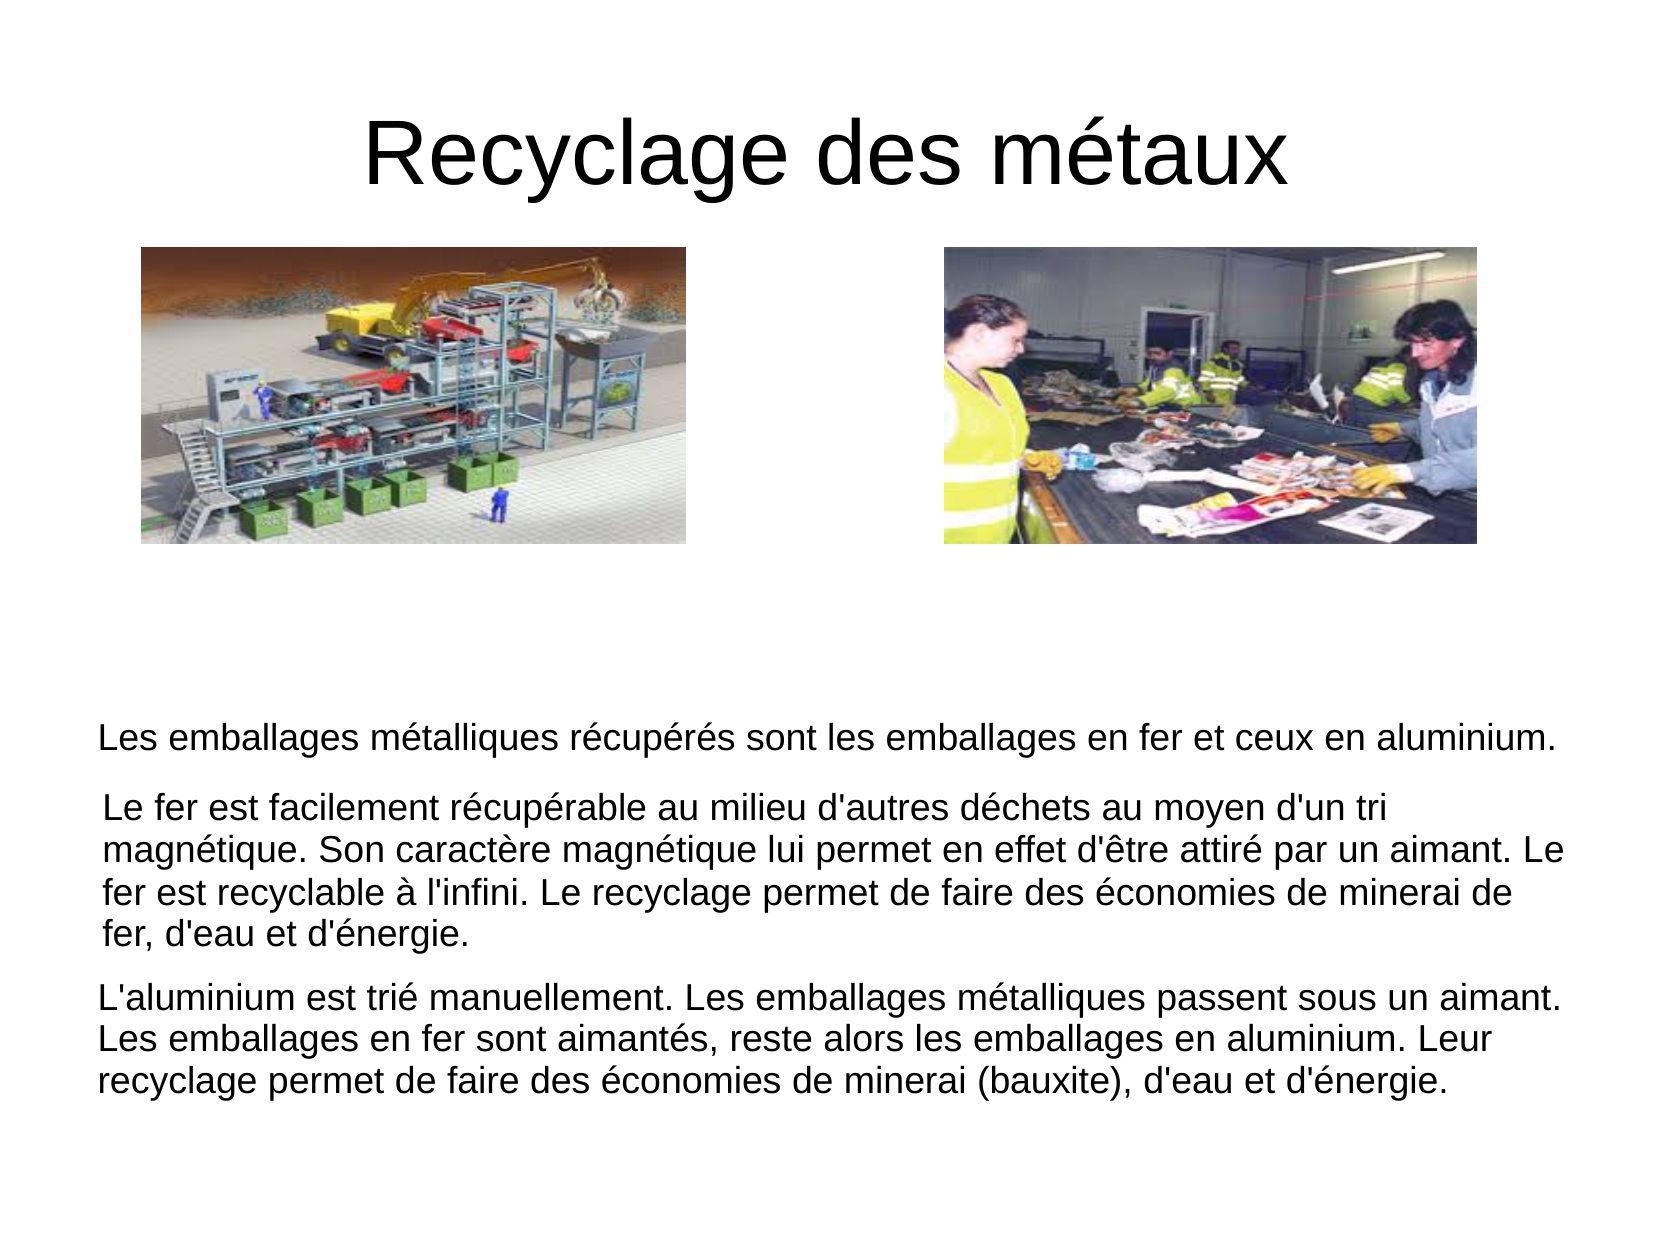

# Recyclage des métaux
Les emballages métalliques récupérés sont les emballages en fer et ceux en aluminium.
Le fer est facilement récupérable au milieu d'autres déchets au moyen d'un tri magnétique. Son caractère magnétique lui permet en effet d'être attiré par un aimant. Le fer est recyclable à l'infini. Le recyclage permet de faire des économies de minerai de fer, d'eau et d'énergie.
L'aluminium est trié manuellement. Les emballages métalliques passent sous un aimant. Les emballages en fer sont aimantés, reste alors les emballages en aluminium. Leur recyclage permet de faire des économies de minerai (bauxite), d'eau et d'énergie.